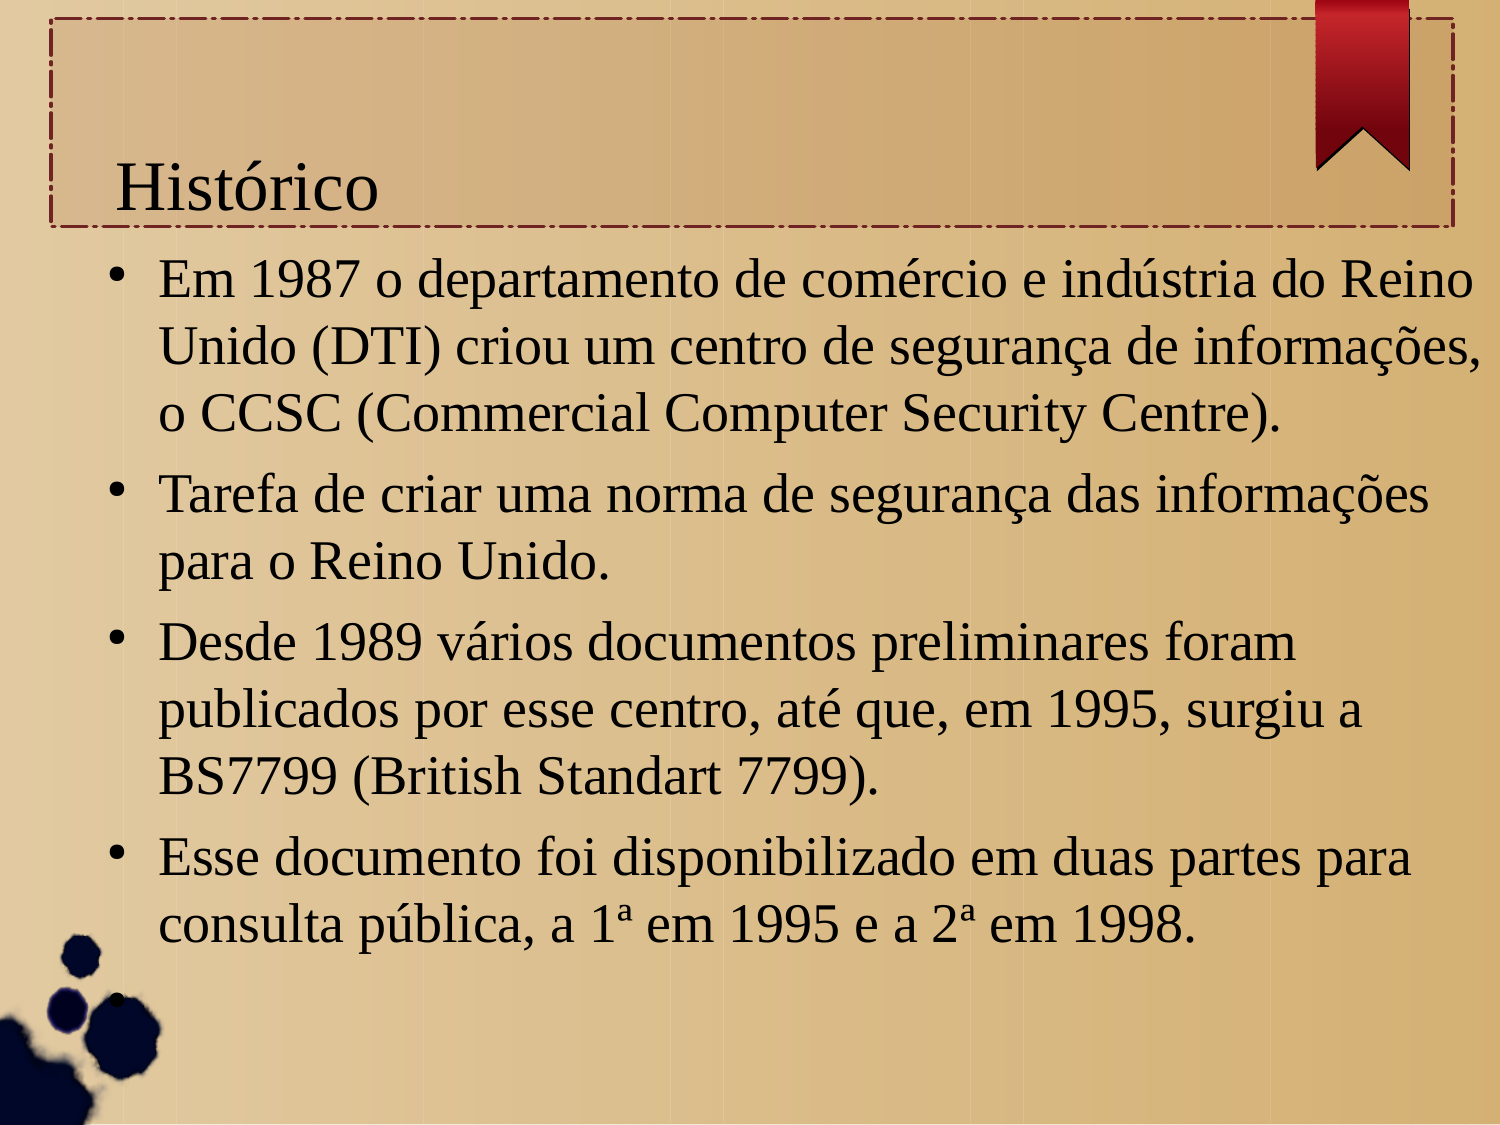

# Histórico
Em 1987 o departamento de comércio e indústria do Reino Unido (DTI) criou um centro de segurança de informações, o CCSC (Commercial Computer Security Centre).
Tarefa de criar uma norma de segurança das informações para o Reino Unido.
Desde 1989 vários documentos preliminares foram publicados por esse centro, até que, em 1995, surgiu a BS7799 (British Standart 7799).
Esse documento foi disponibilizado em duas partes para consulta pública, a 1ª em 1995 e a 2ª em 1998.